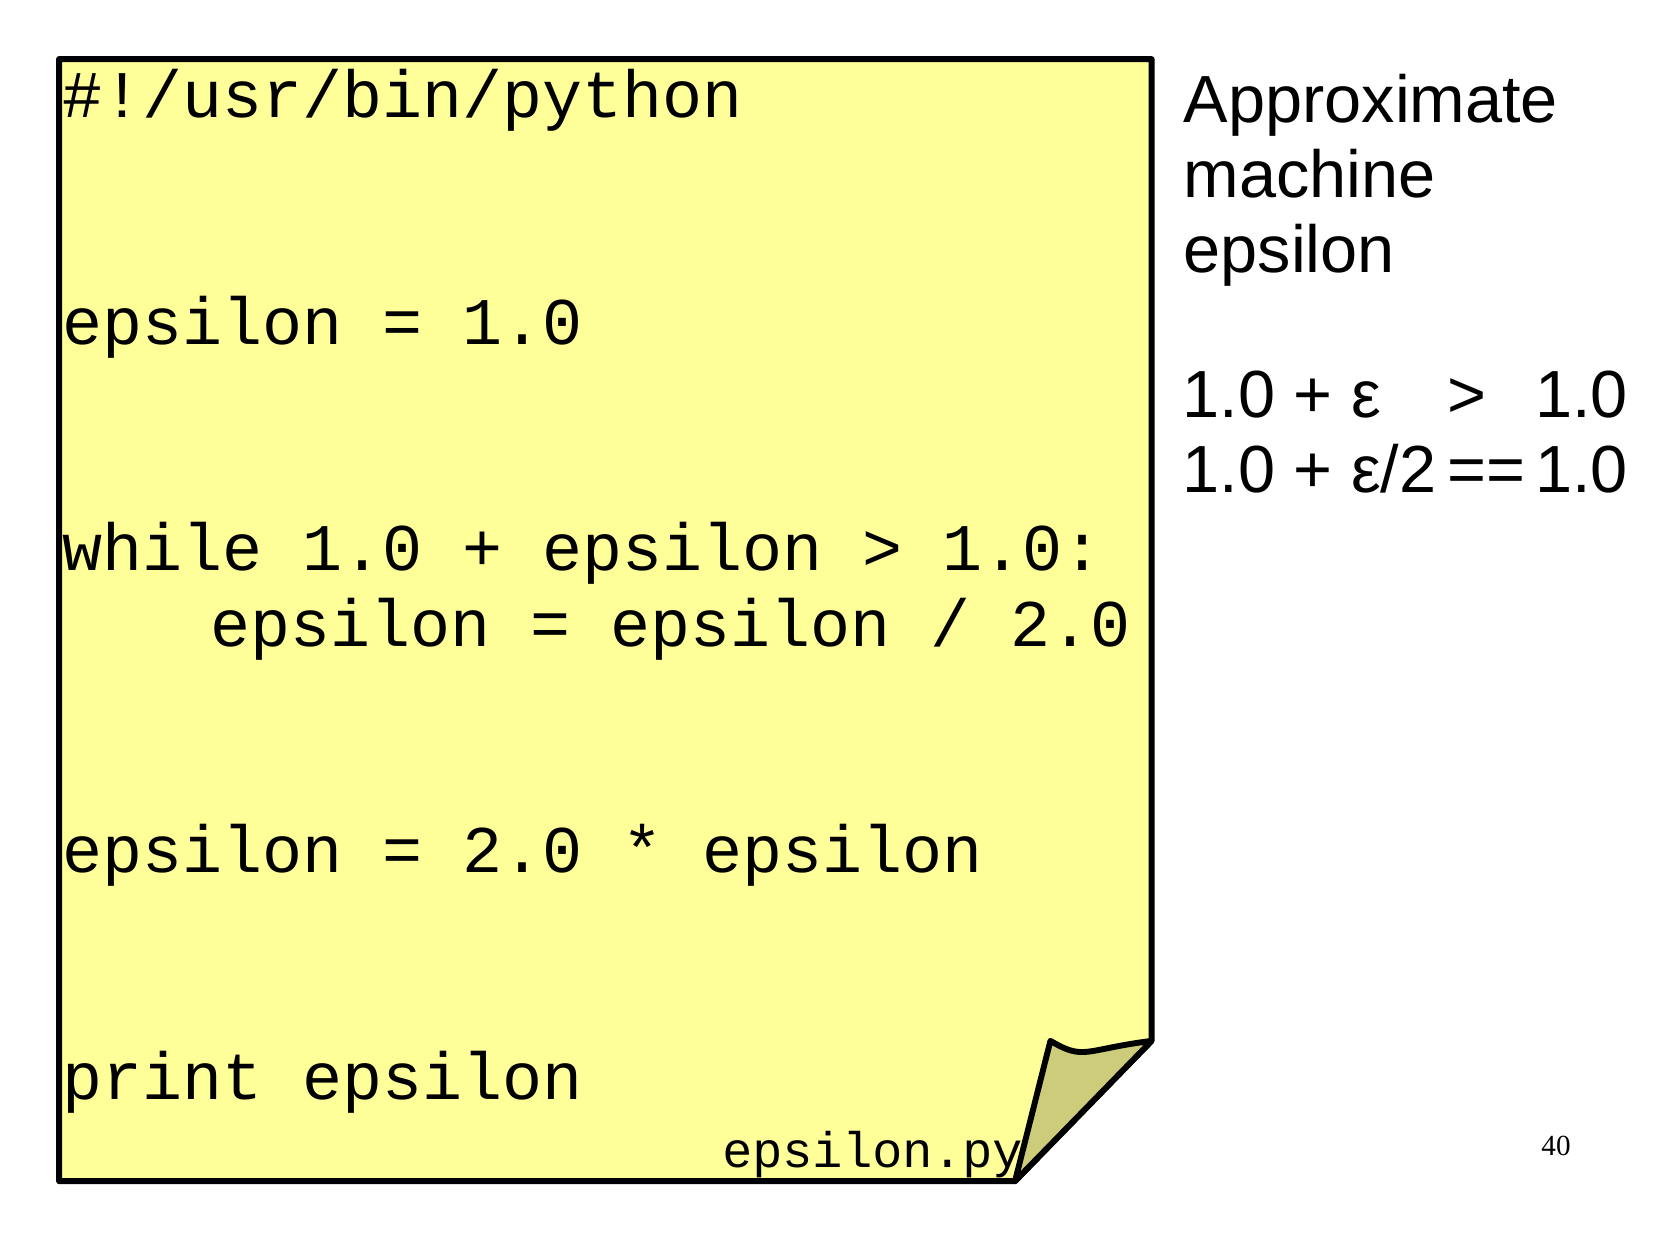

#!/usr/bin/python
epsilon = 1.0
while 1.0 + epsilon > 1.0:
	epsilon = epsilon / 2.0
epsilon = 2.0 * epsilon
print epsilon
Approximate
machine
epsilon
1.0 + ε	>	1.0
1.0 + ε/2	==	1.0
epsilon.py
40